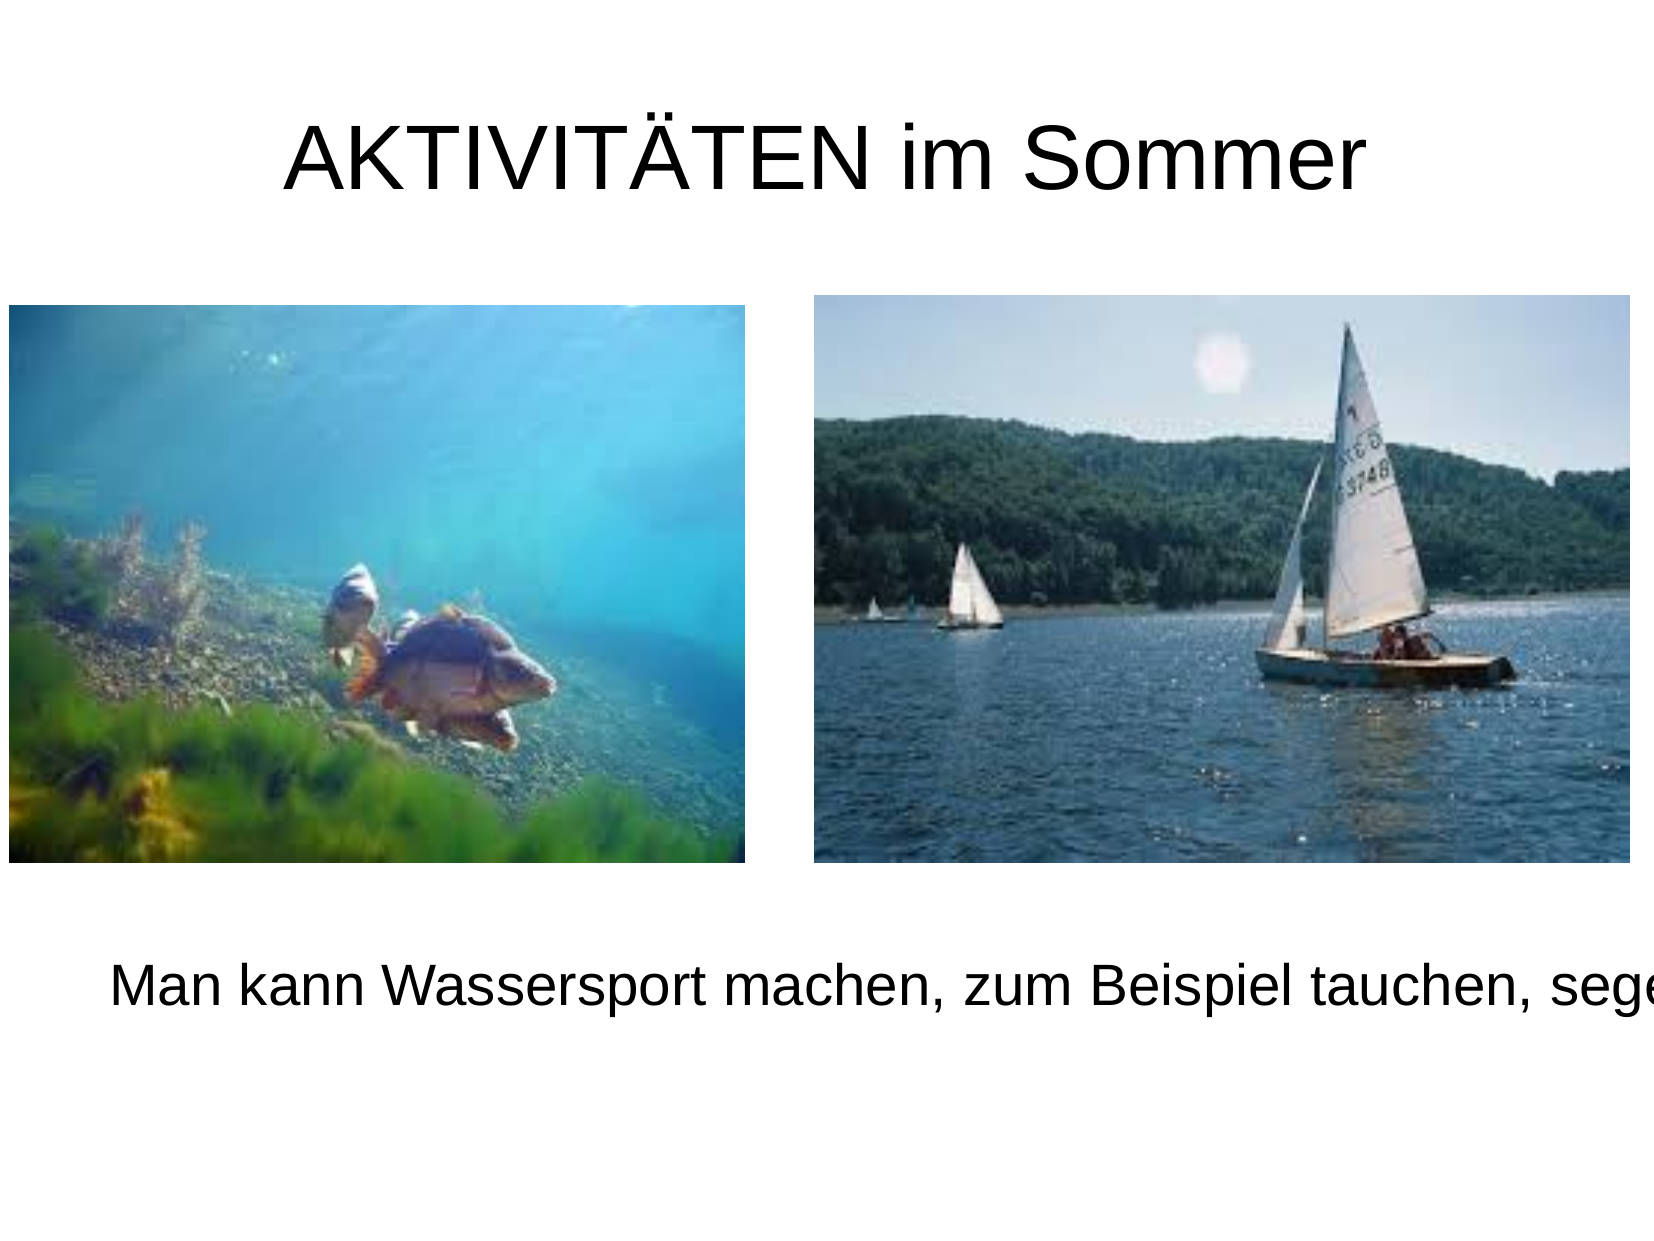

# AKTIVITÄTEN im Sommer
Man kann Wassersport machen, zum Beispiel tauchen, segeln und schwimmen.